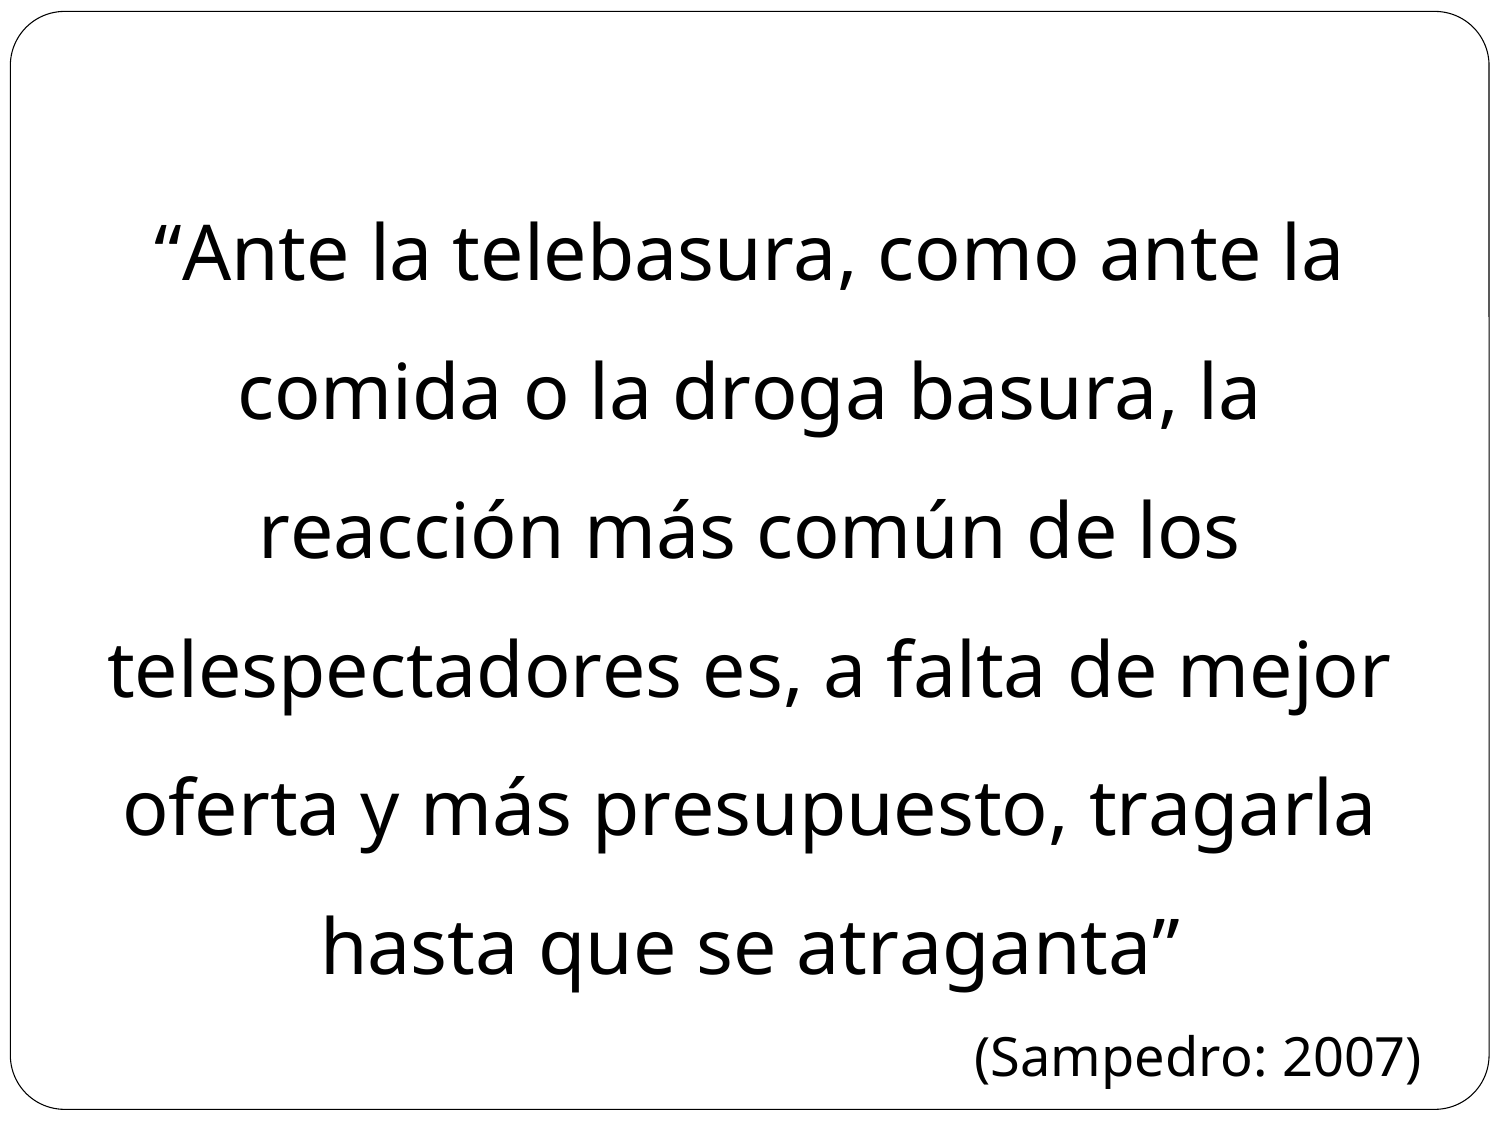

#
“Ante la telebasura, como ante la comida o la droga basura, la reacción más común de los telespectadores es, a falta de mejor oferta y más presupuesto, tragarla hasta que se atraganta”
(Sampedro: 2007)